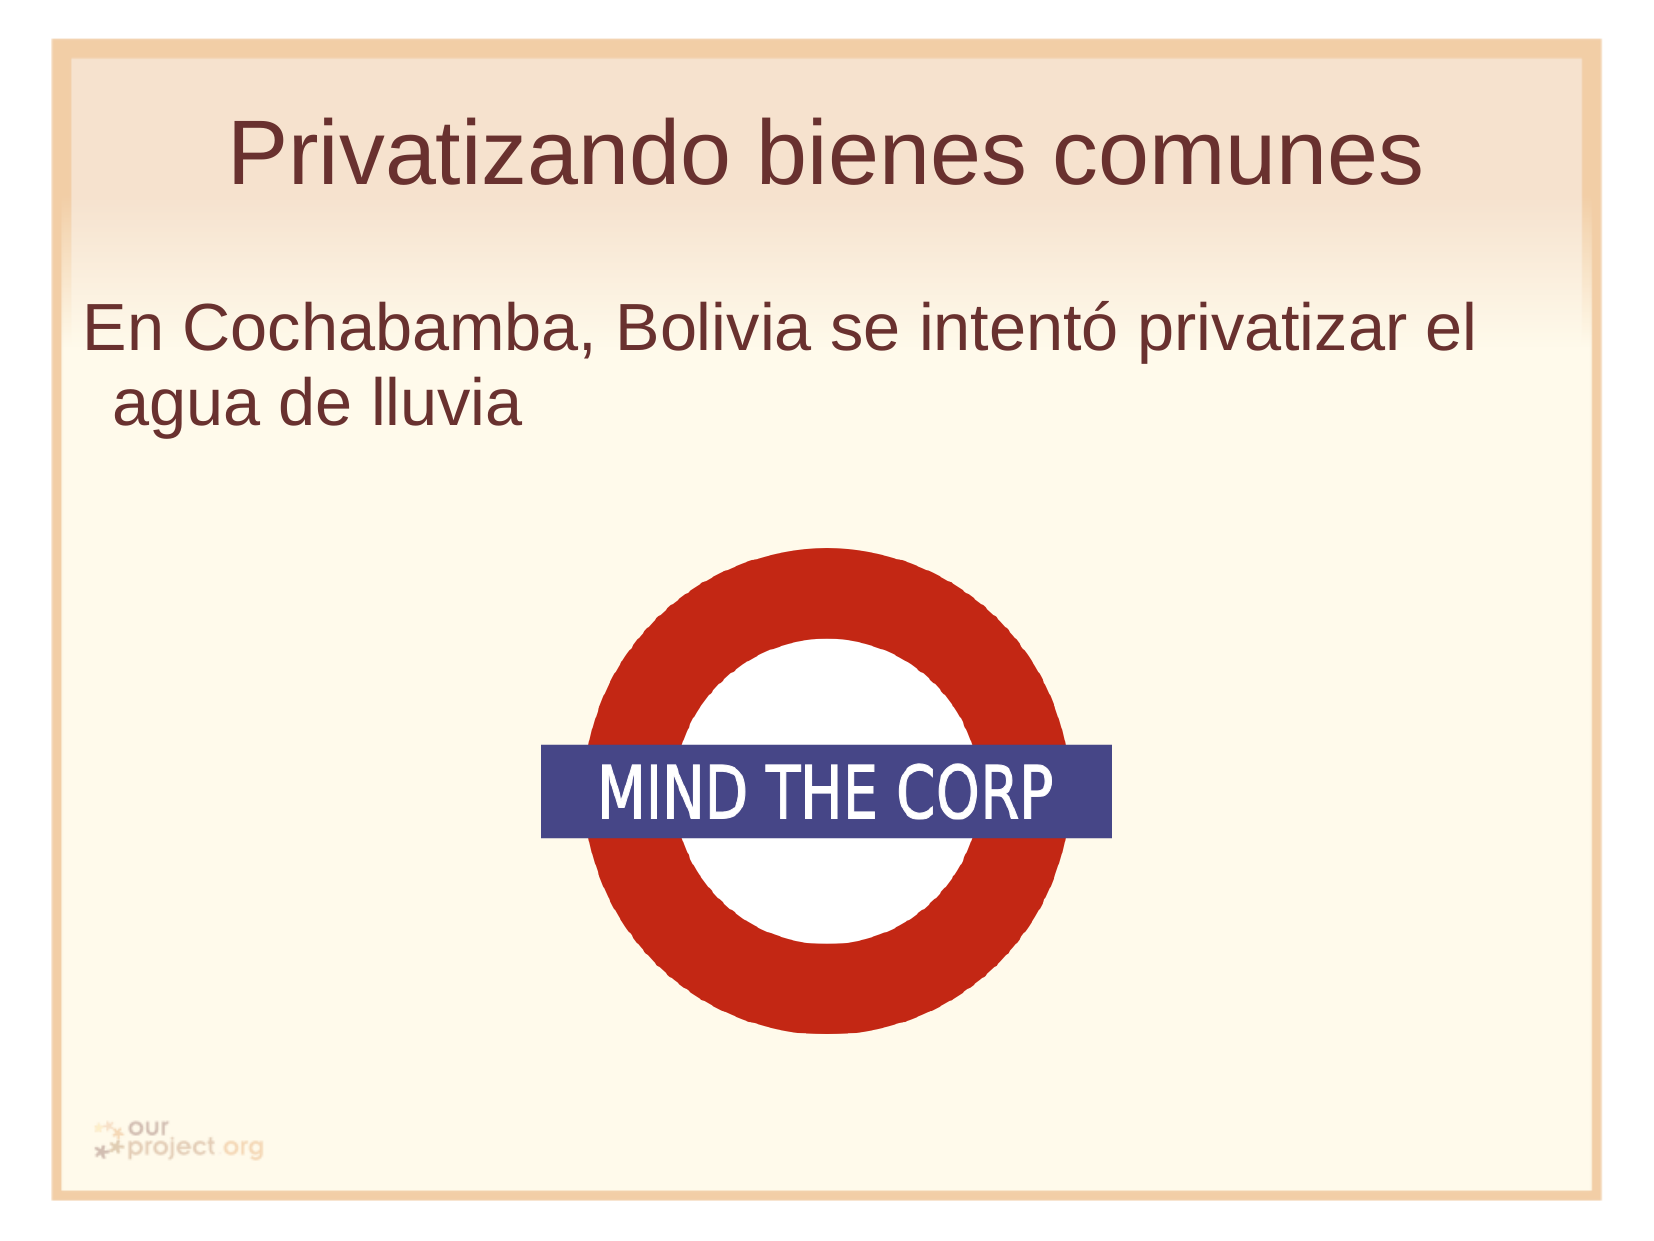

# Privatizando bienes comunes
En Cochabamba, Bolivia se intentó privatizar el agua de lluvia